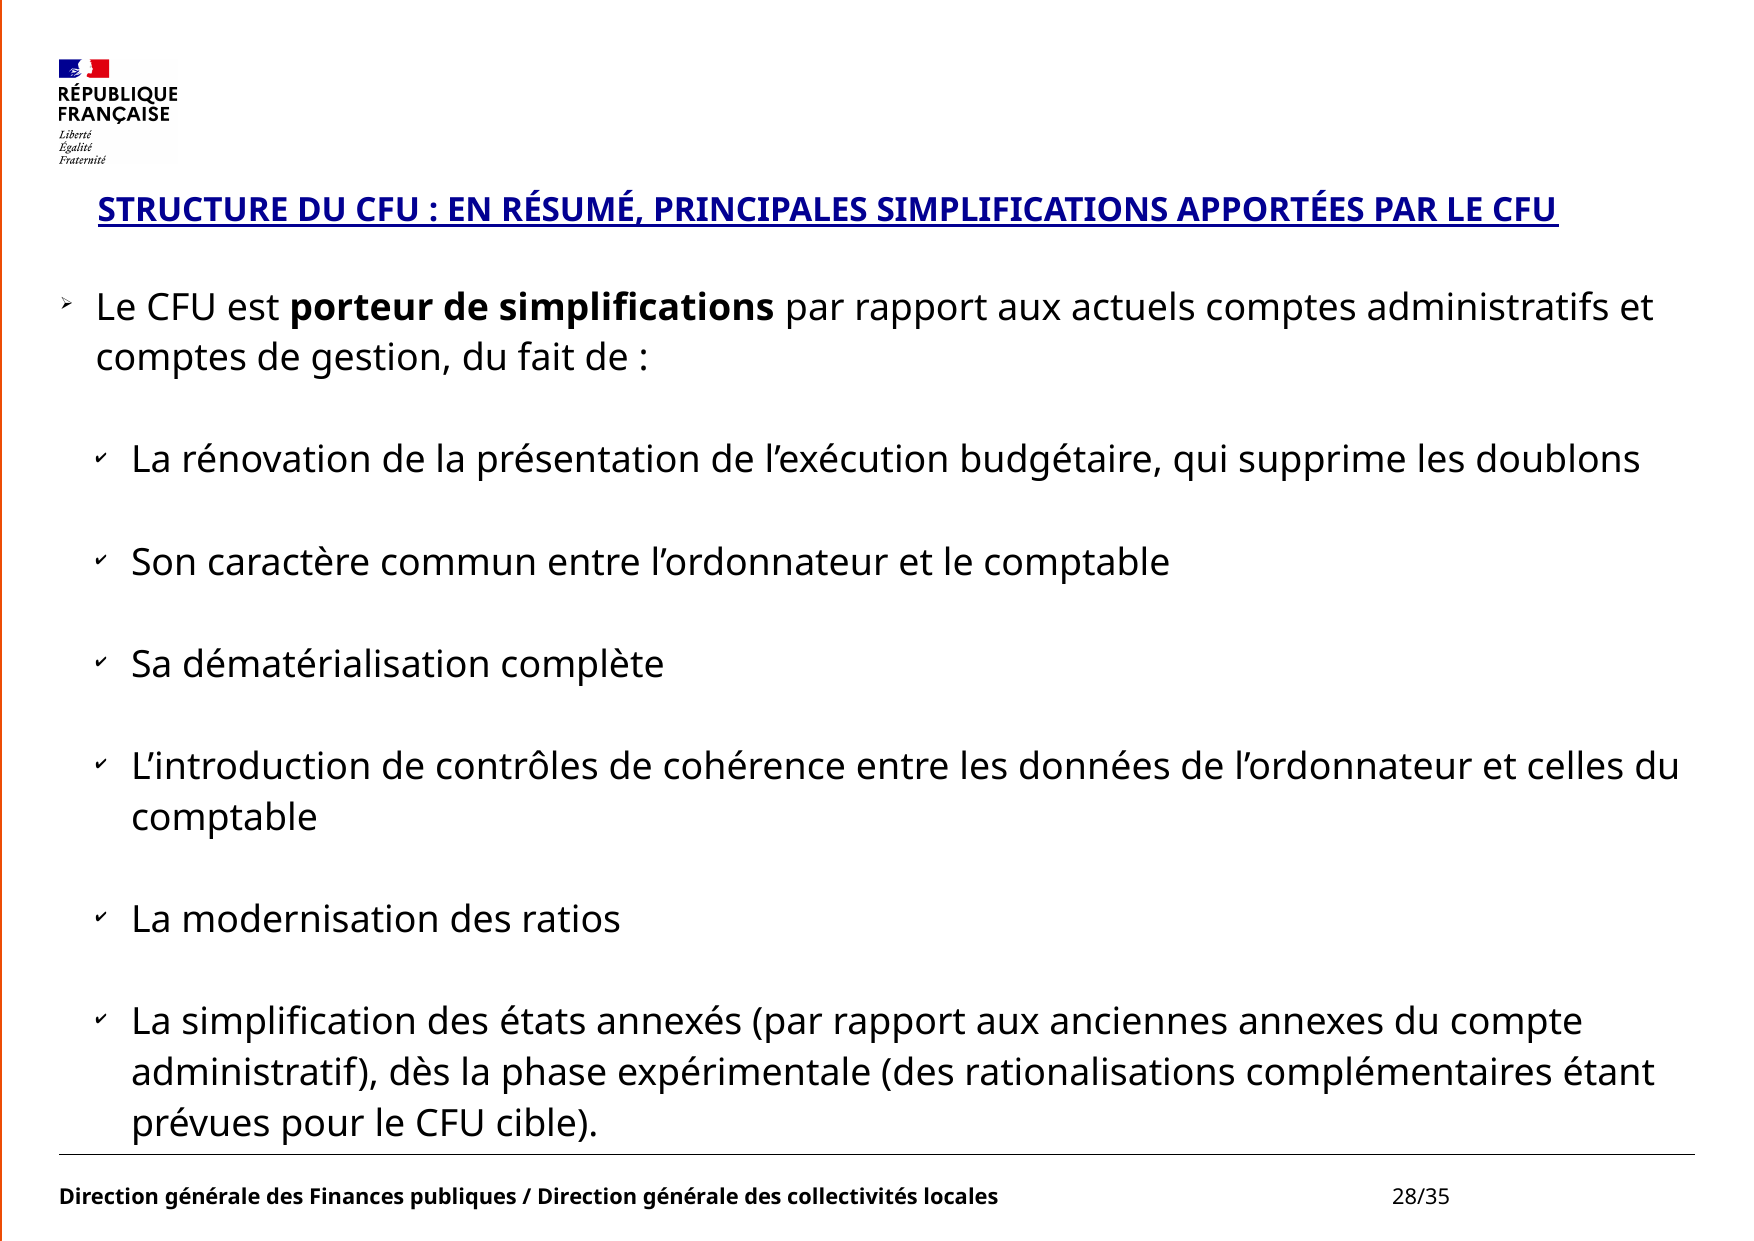

STRUCTURE DU CFU : EN RÉSUMÉ, PRINCIPALES SIMPLIFICATIONS APPORTÉES PAR LE CFU
Le CFU est porteur de simplifications par rapport aux actuels comptes administratifs et comptes de gestion, du fait de :
La rénovation de la présentation de l’exécution budgétaire, qui supprime les doublons
Son caractère commun entre l’ordonnateur et le comptable
Sa dématérialisation complète
L’introduction de contrôles de cohérence entre les données de l’ordonnateur et celles du comptable
La modernisation des ratios
La simplification des états annexés (par rapport aux anciennes annexes du compte administratif), dès la phase expérimentale (des rationalisations complémentaires étant prévues pour le CFU cible).